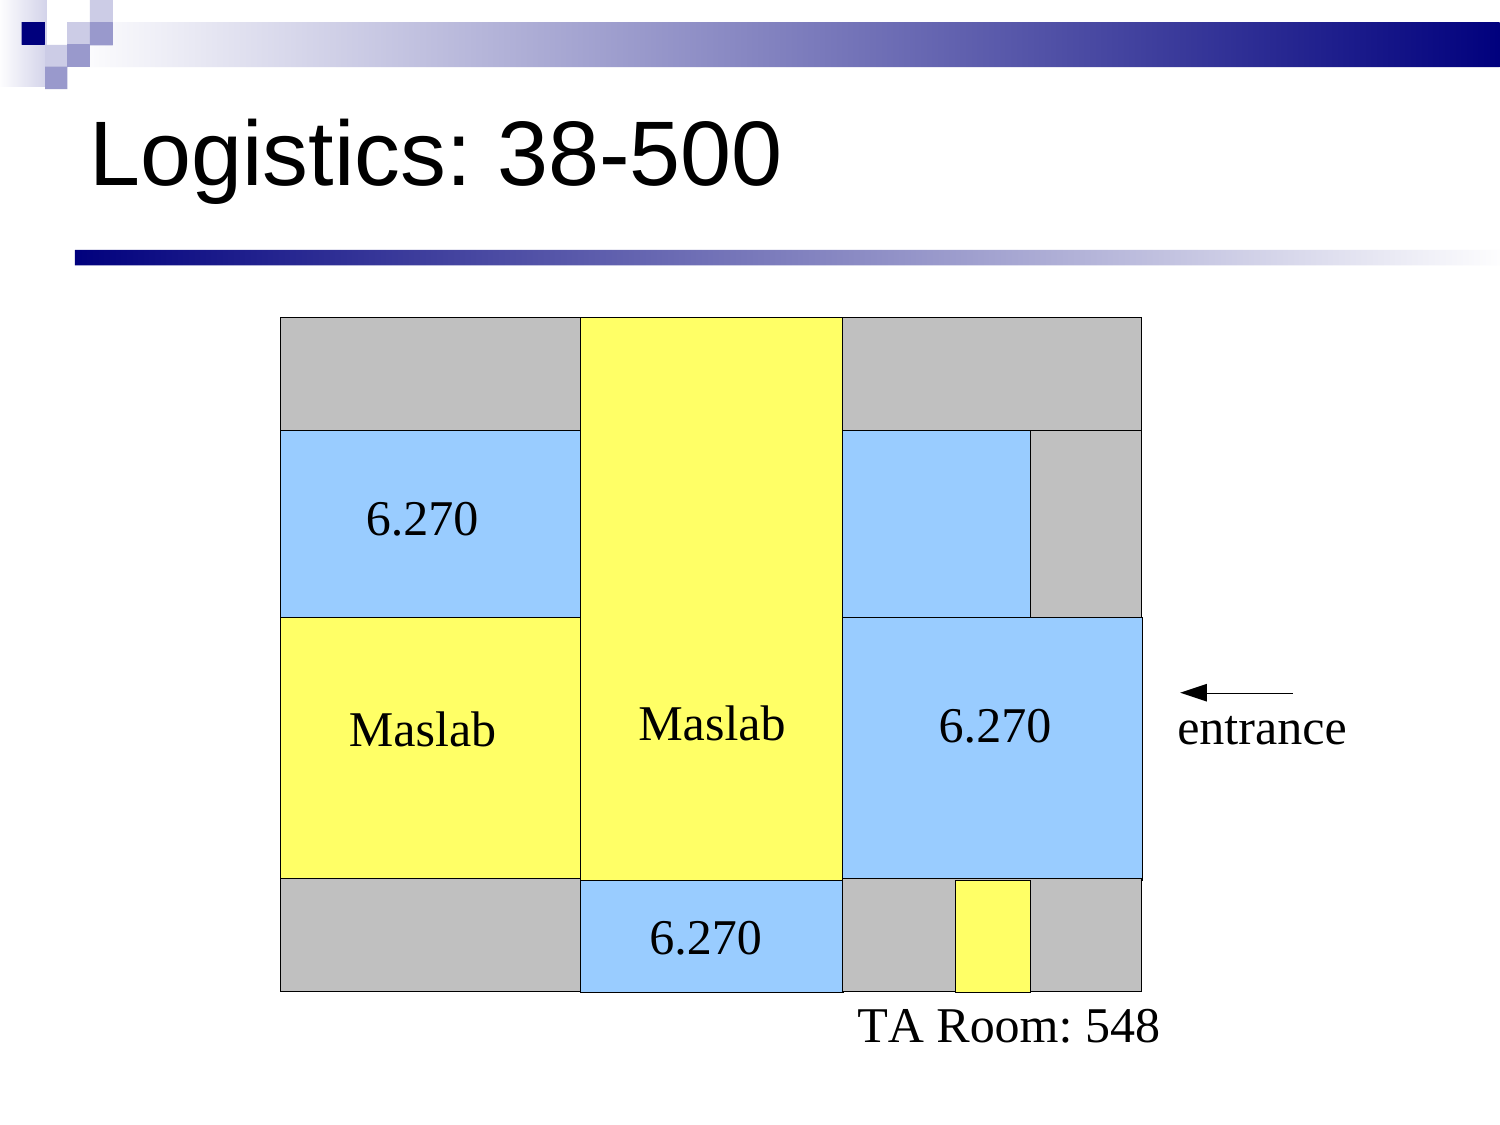

# Logistics: 38-500
6.270
Maslab
6.270
entrance
Maslab
6.270
TA Room: 548